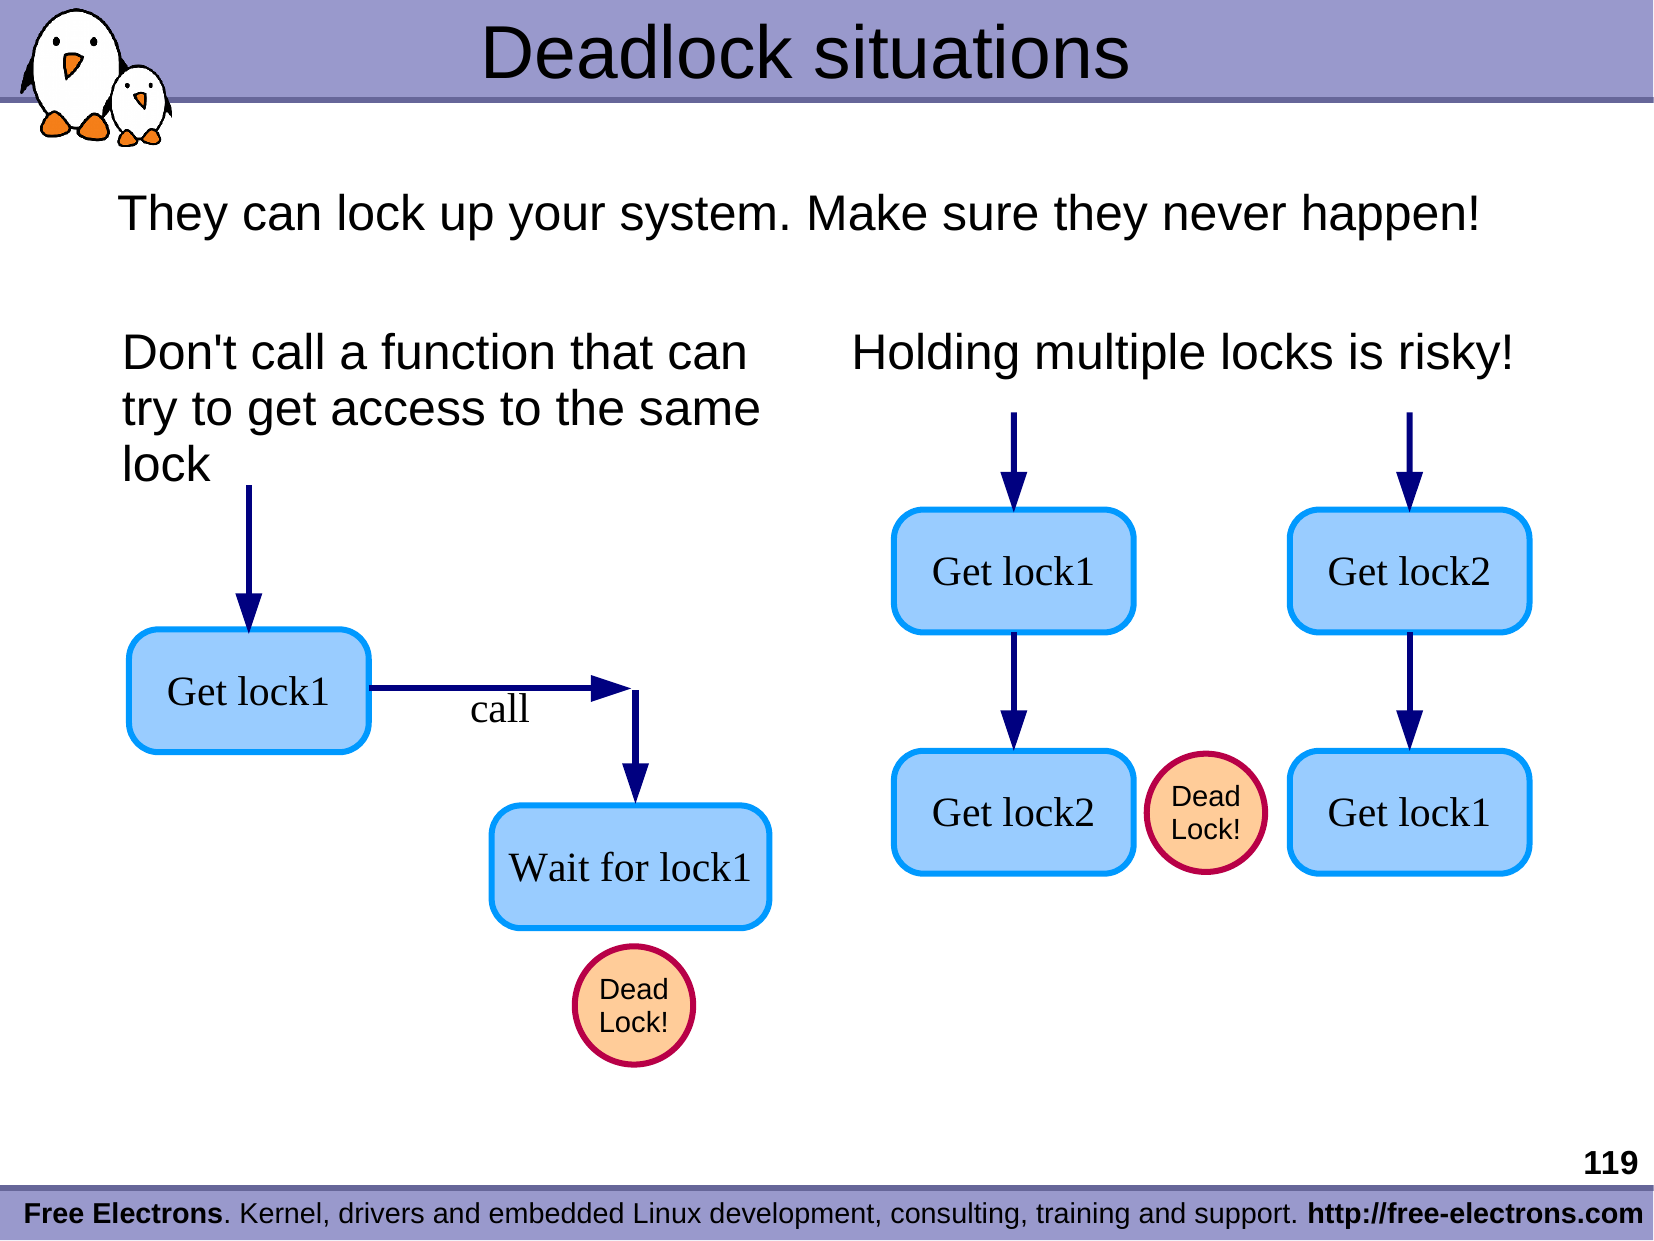

# Deadlock situations
They can lock up your system. Make sure they never happen!
Don't call a function that can try to get access to the same lock
Holding multiple locks is risky!
Get lock1
Get lock2
Get lock1
call
Get lock2
Get lock1
Dead
Lock!
Wait for lock1
Dead
Lock!